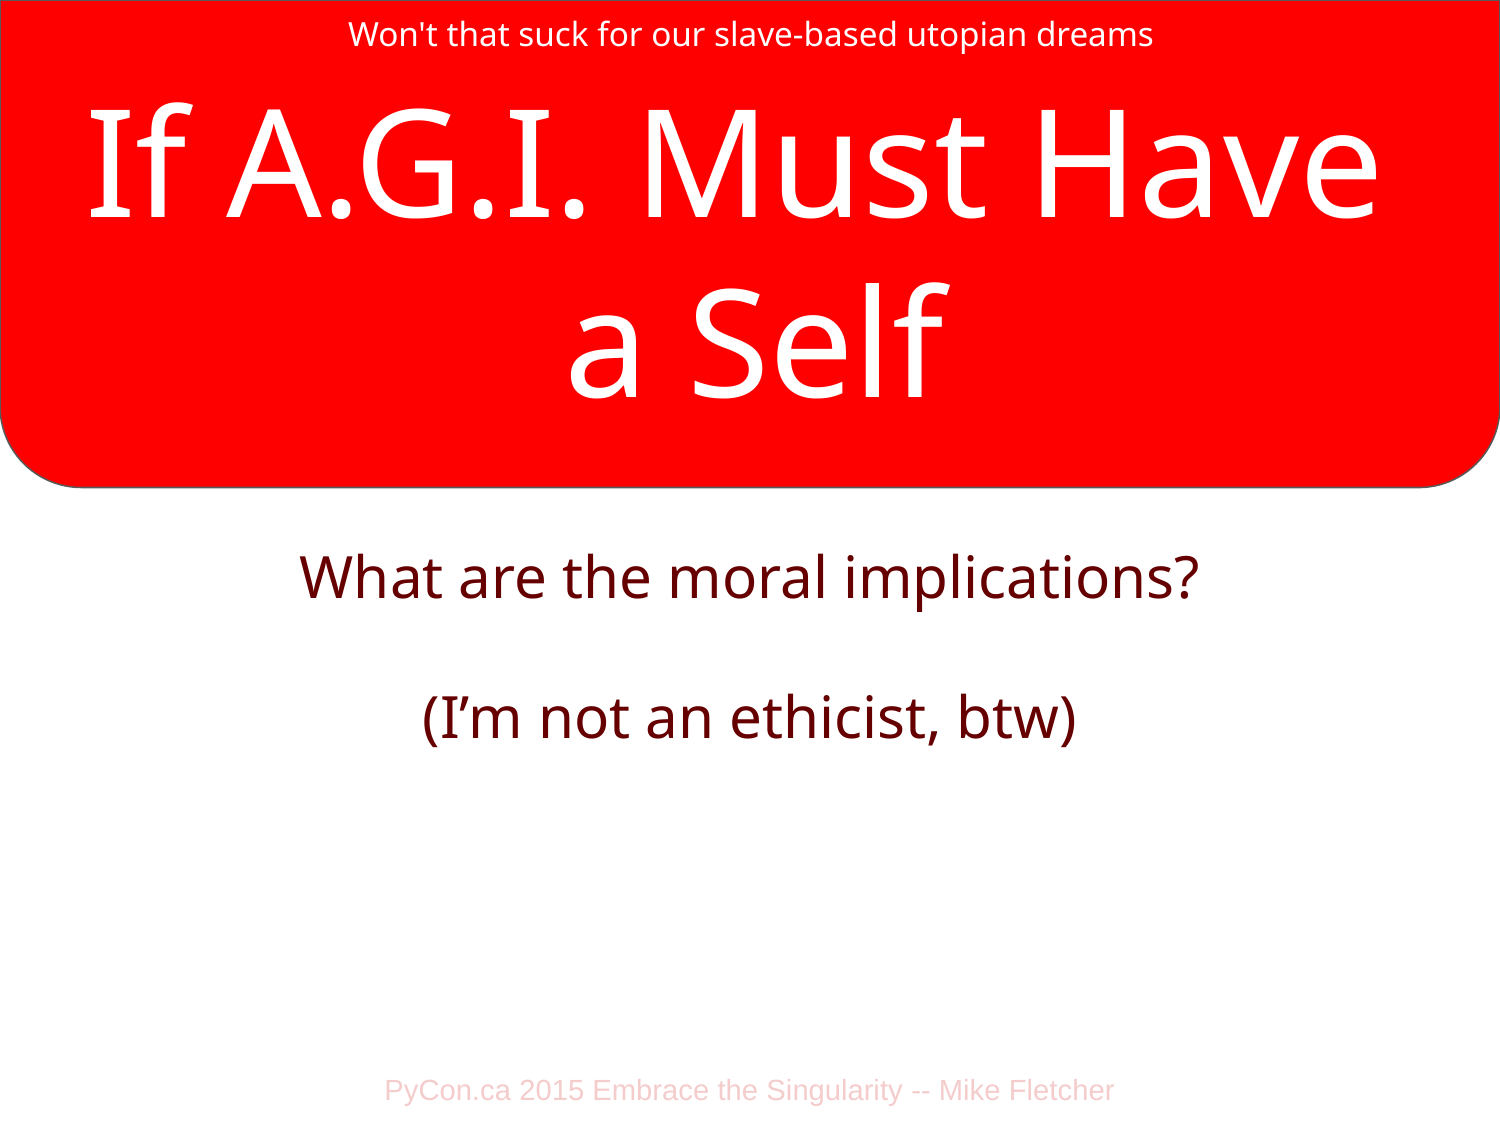

Won't that suck for our slave-based utopian dreams
# If A.G.I. Must Have a Self
What are the moral implications?
(I’m not an ethicist, btw)